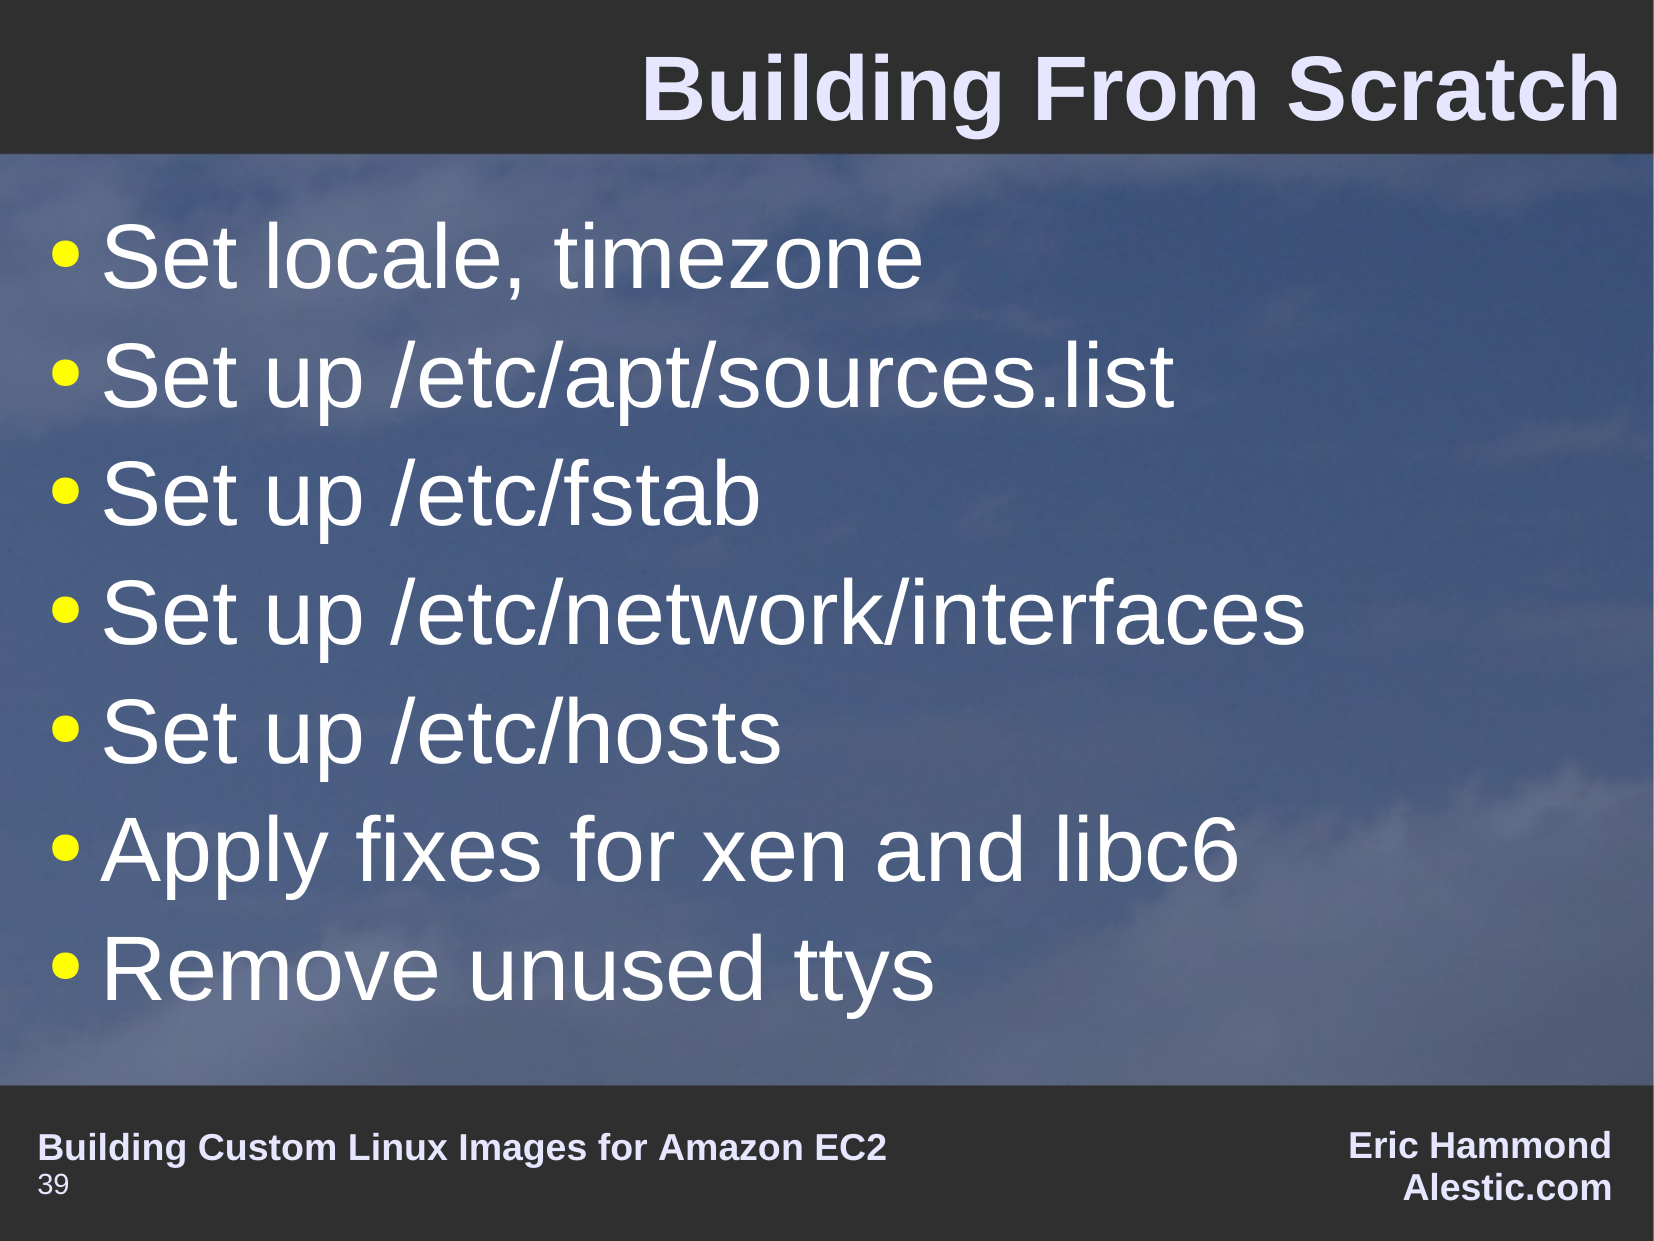

# Building From Scratch
Set locale, timezone
Set up /etc/apt/sources.list
Set up /etc/fstab
Set up /etc/network/interfaces
Set up /etc/hosts
Apply fixes for xen and libc6
Remove unused ttys
39
Eric Hammond
Alestic.com